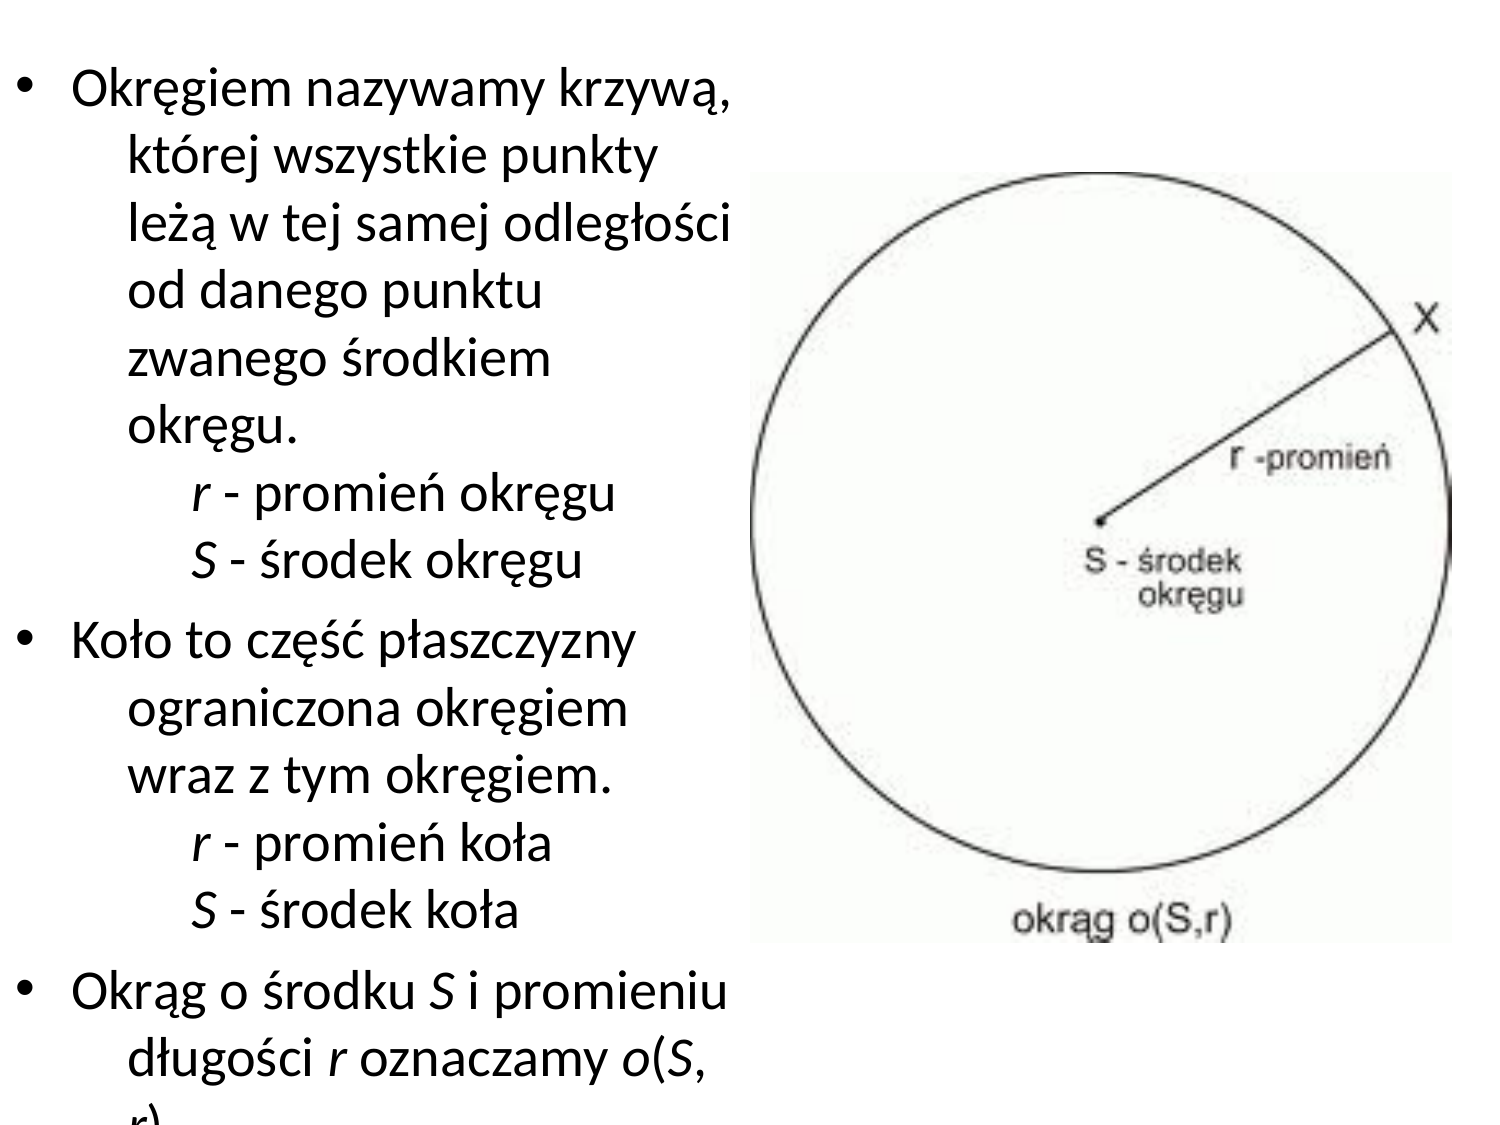

# Okręgiem nazywamy krzywą, której wszystkie punkty leżą w tej samej odległości od danego punktu zwanego środkiem okręgu.      r - promień okręgu      S - środek okręgu
Koło to część płaszczyzny ograniczona okręgiem wraz z tym okręgiem.
     r - promień koła
     S - środek koła
Okrąg o środku S i promieniu długości r oznaczamy o(S, r).